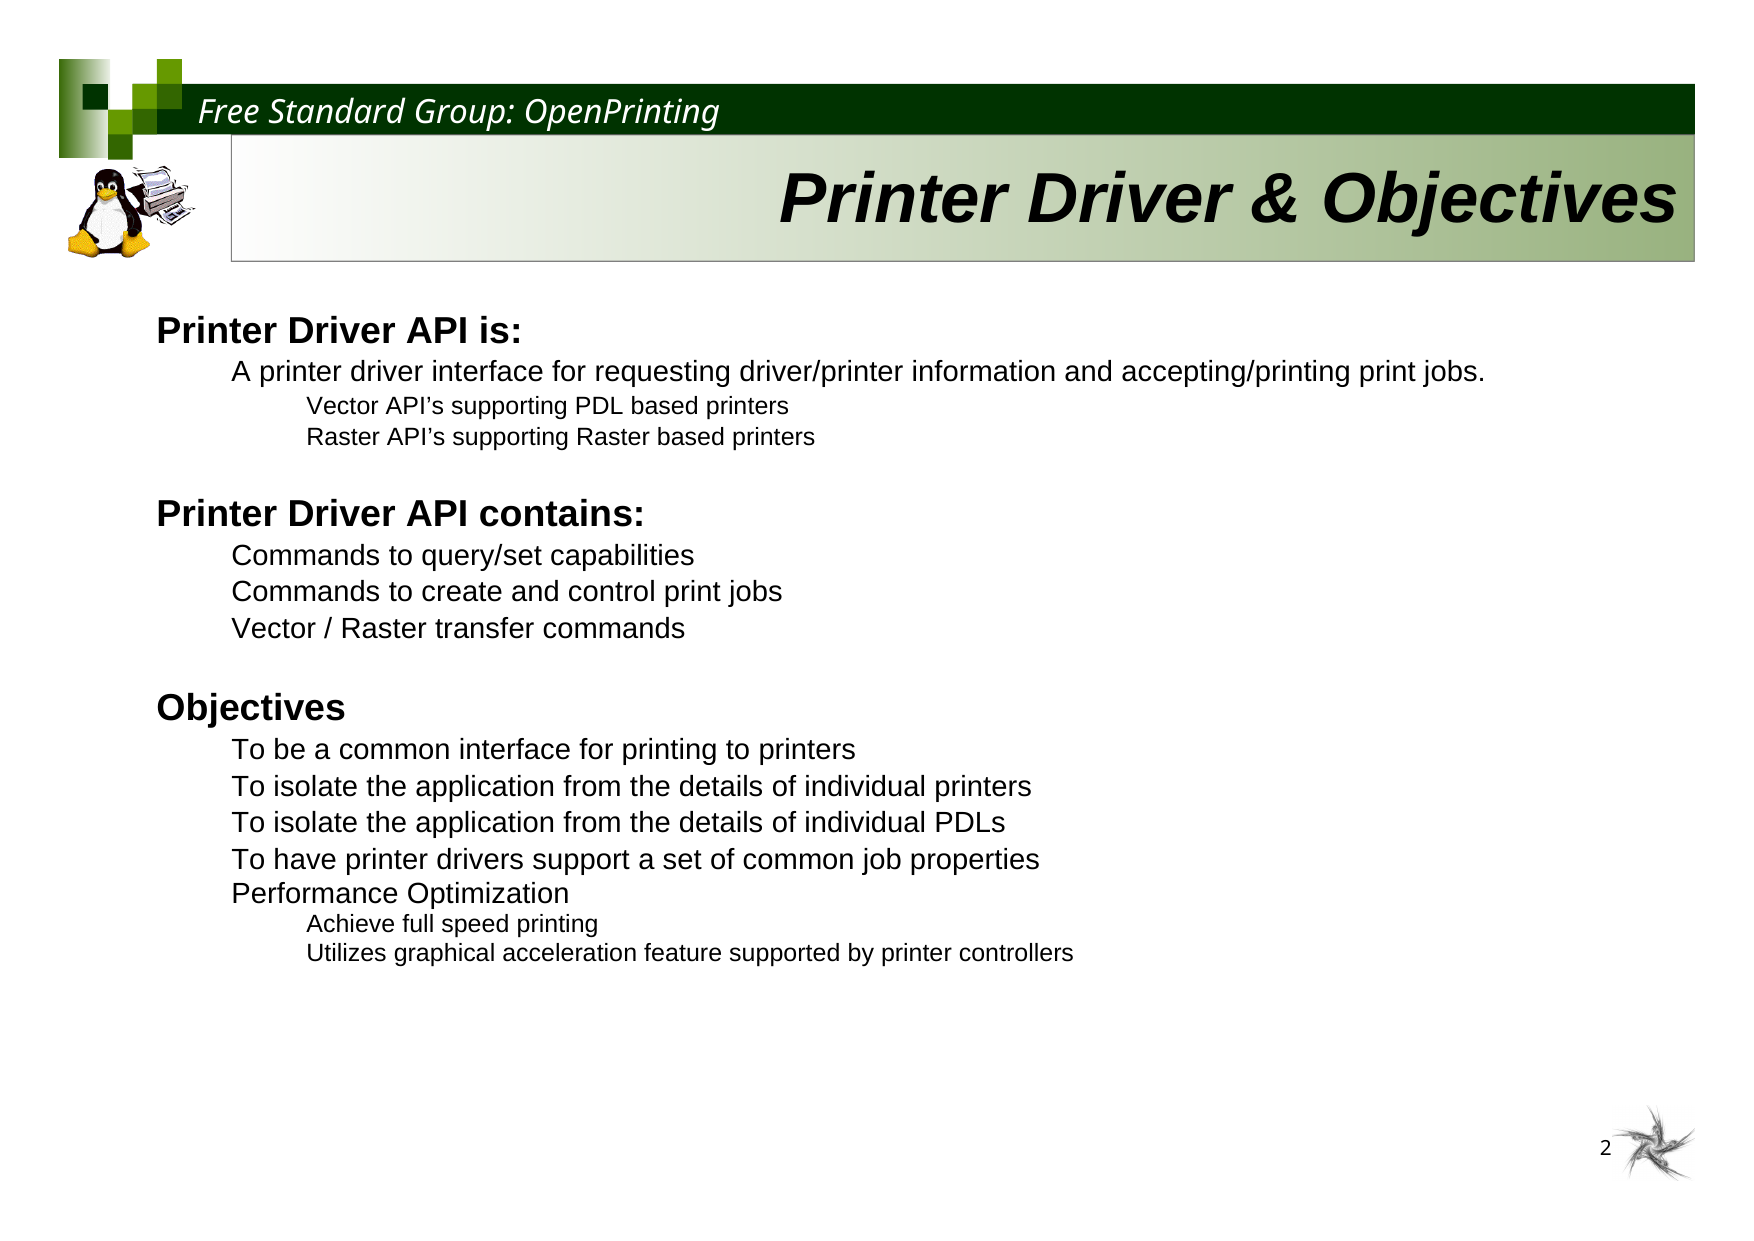

Printer Driver & Objectives
# Printer Driver API is:
A printer driver interface for requesting driver/printer information and accepting/printing print jobs.
Vector API’s supporting PDL based printers
Raster API’s supporting Raster based printers
Printer Driver API contains:
Commands to query/set capabilities
Commands to create and control print jobs
Vector / Raster transfer commands
Objectives
To be a common interface for printing to printers
To isolate the application from the details of individual printers
To isolate the application from the details of individual PDLs
To have printer drivers support a set of common job properties
Performance Optimization
Achieve full speed printing
Utilizes graphical acceleration feature supported by printer controllers
2
17 June 2003